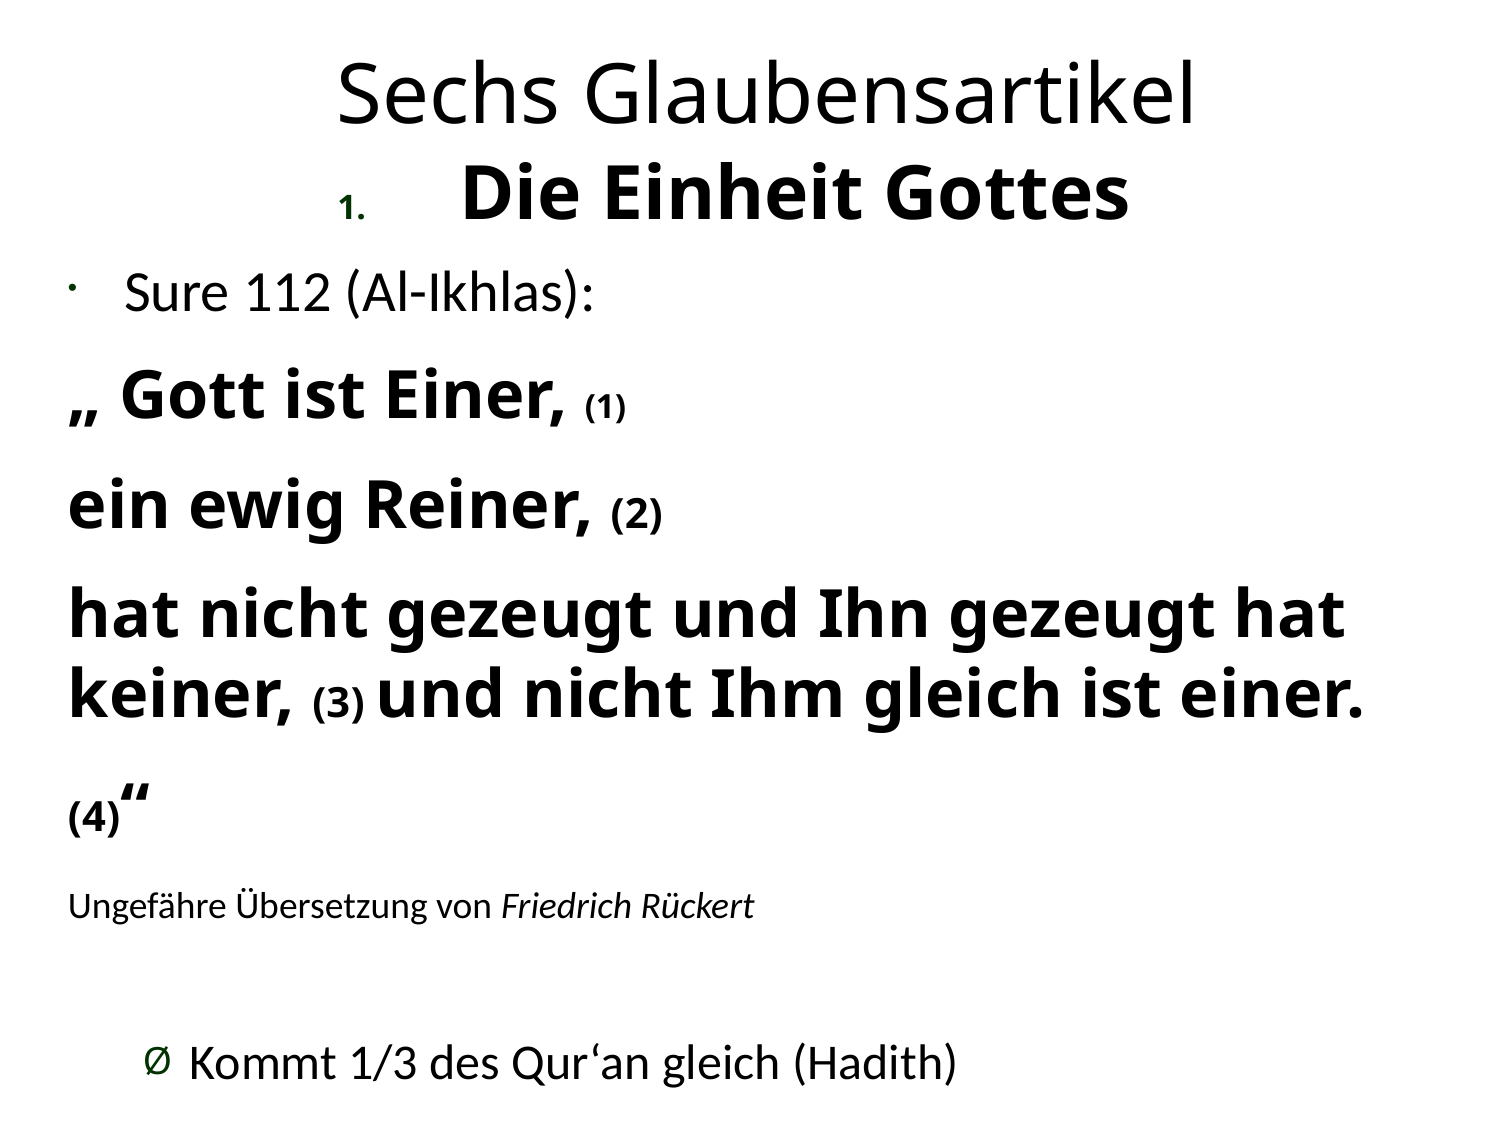

# Sechs Glaubensartikel
Die Einheit Gottes
Sure 112 (Al-Ikhlas):
„ Gott ist Einer, (1)
ein ewig Reiner, (2)
hat nicht gezeugt und Ihn gezeugt hat keiner, (3) und nicht Ihm gleich ist einer. (4)“
Ungefähre Übersetzung von Friedrich Rückert
Kommt 1/3 des Qur‘an gleich (Hadith)